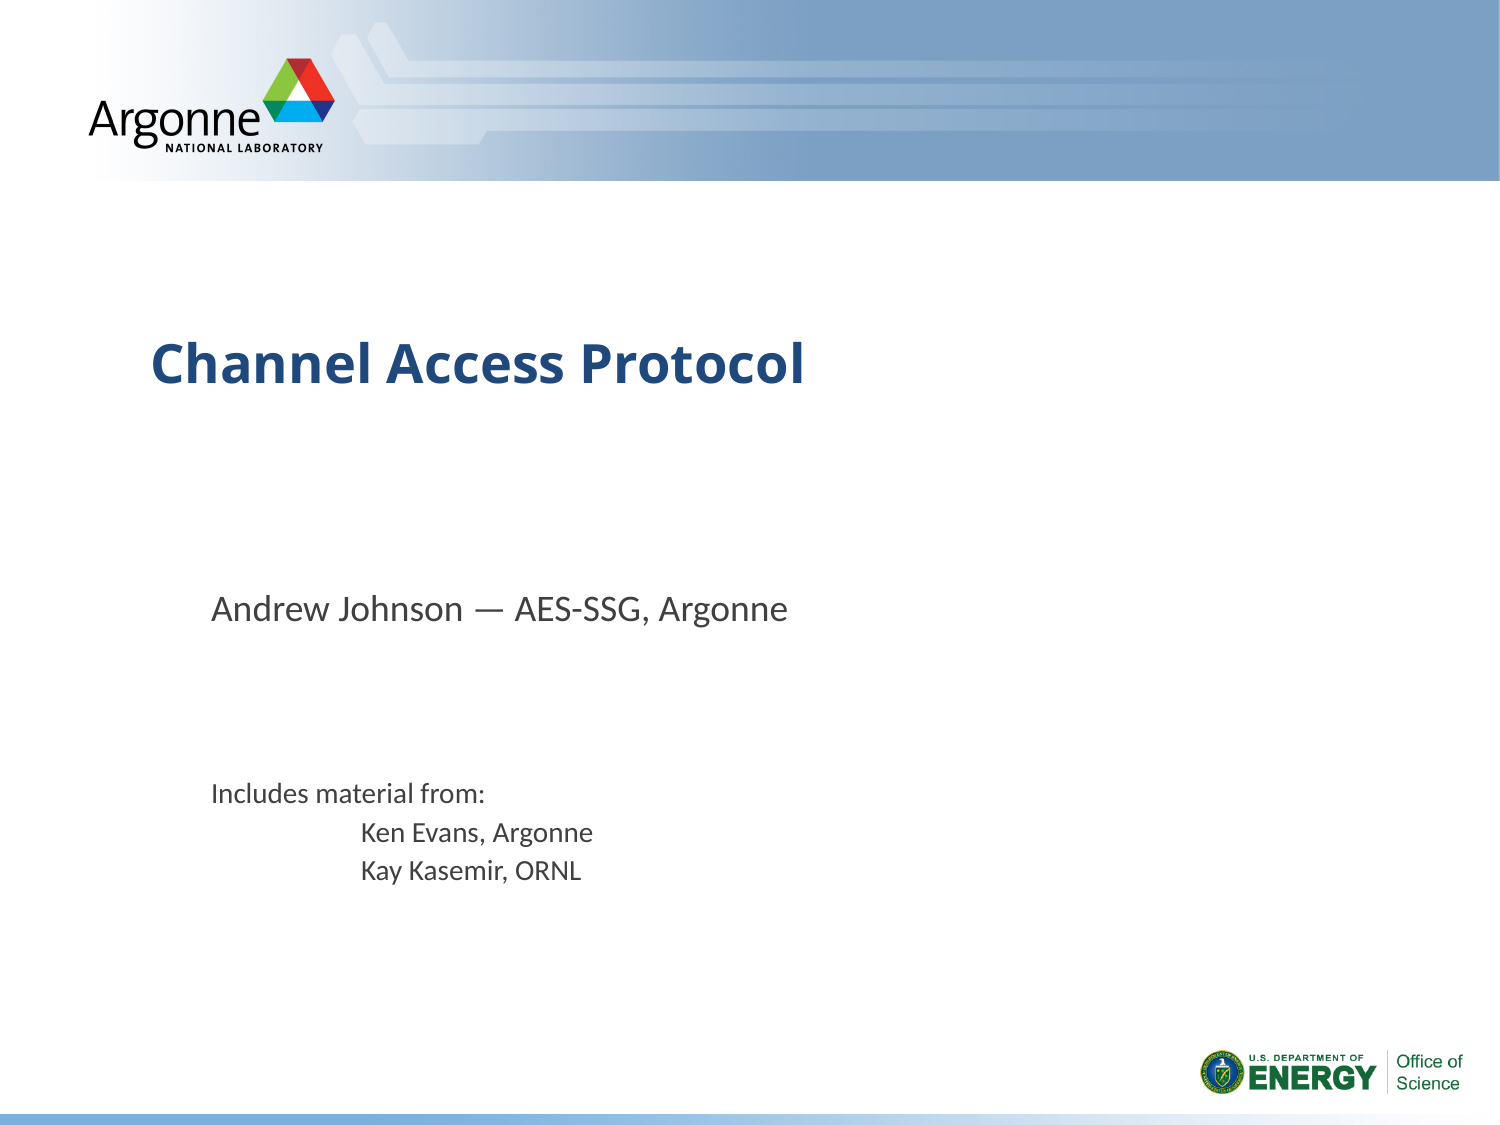

# Channel Access Protocol
Andrew Johnson — AES-SSG, Argonne
Includes material from:
	Ken Evans, Argonne
	Kay Kasemir, ORNL